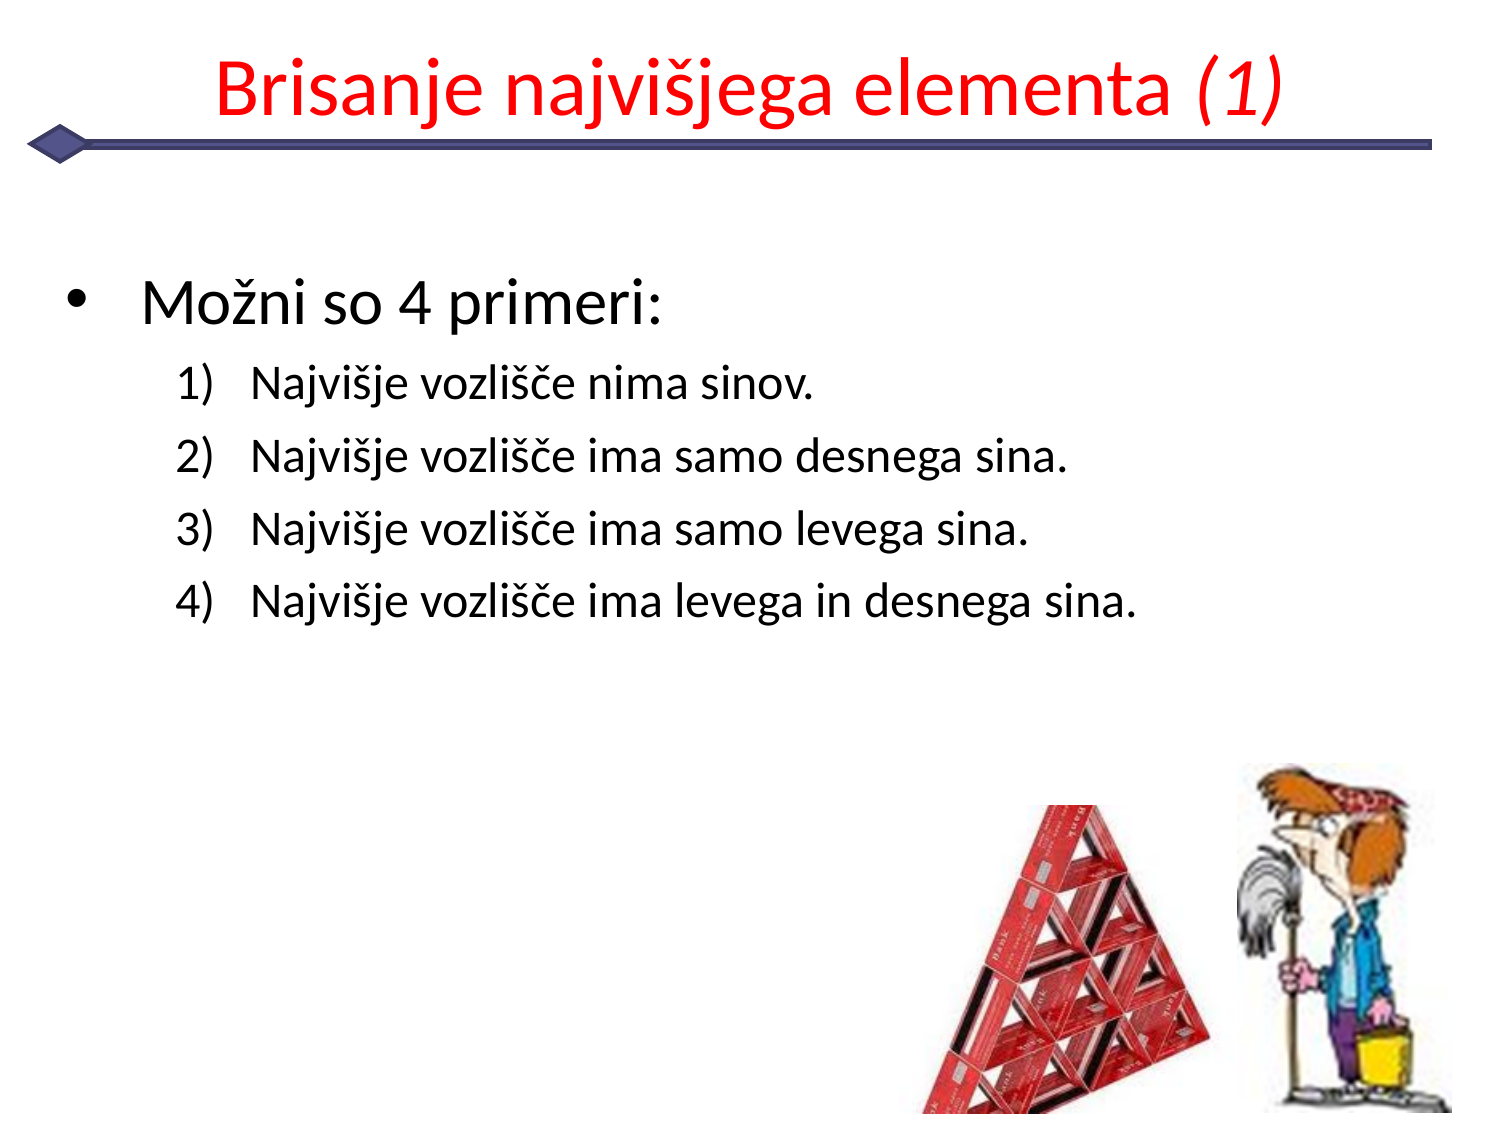

# Brisanje najvišjega elementa (1)
Možni so 4 primeri:
Najvišje vozlišče nima sinov.
Najvišje vozlišče ima samo desnega sina.
Najvišje vozlišče ima samo levega sina.
Najvišje vozlišče ima levega in desnega sina.